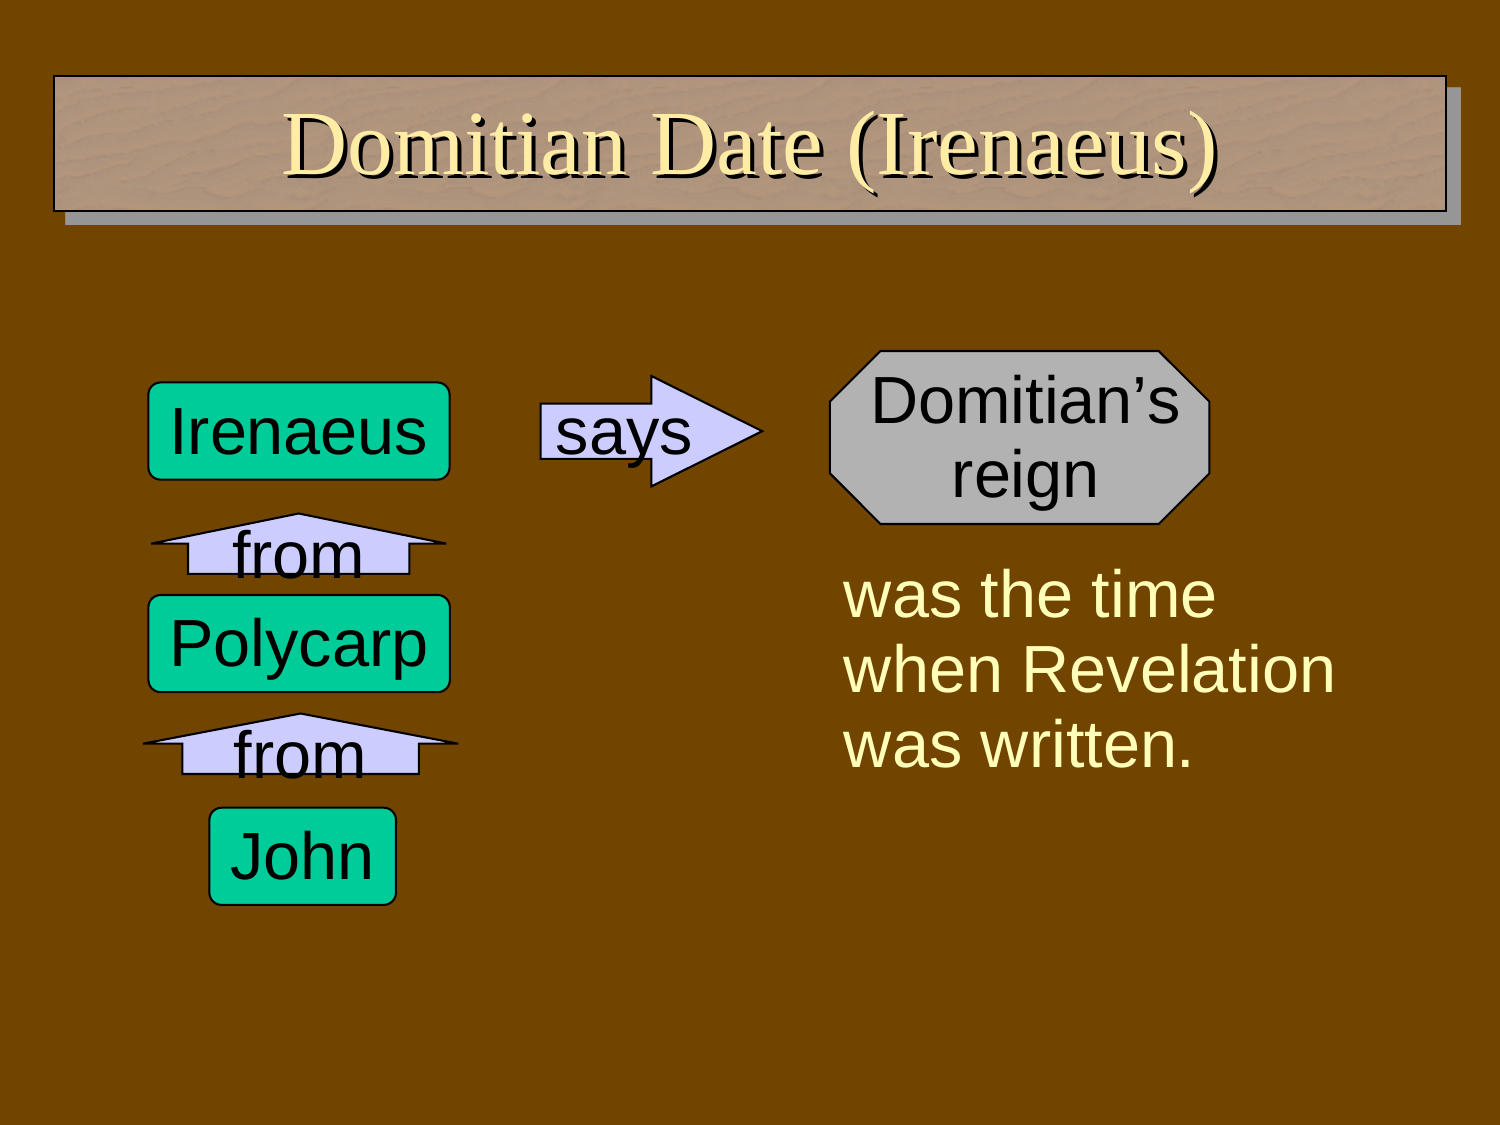

# Domitian Date (Irenaeus)
Domitian’s
reign
says
was the time when Revelation was written.
Irenaeus
from
Polycarp
from
John